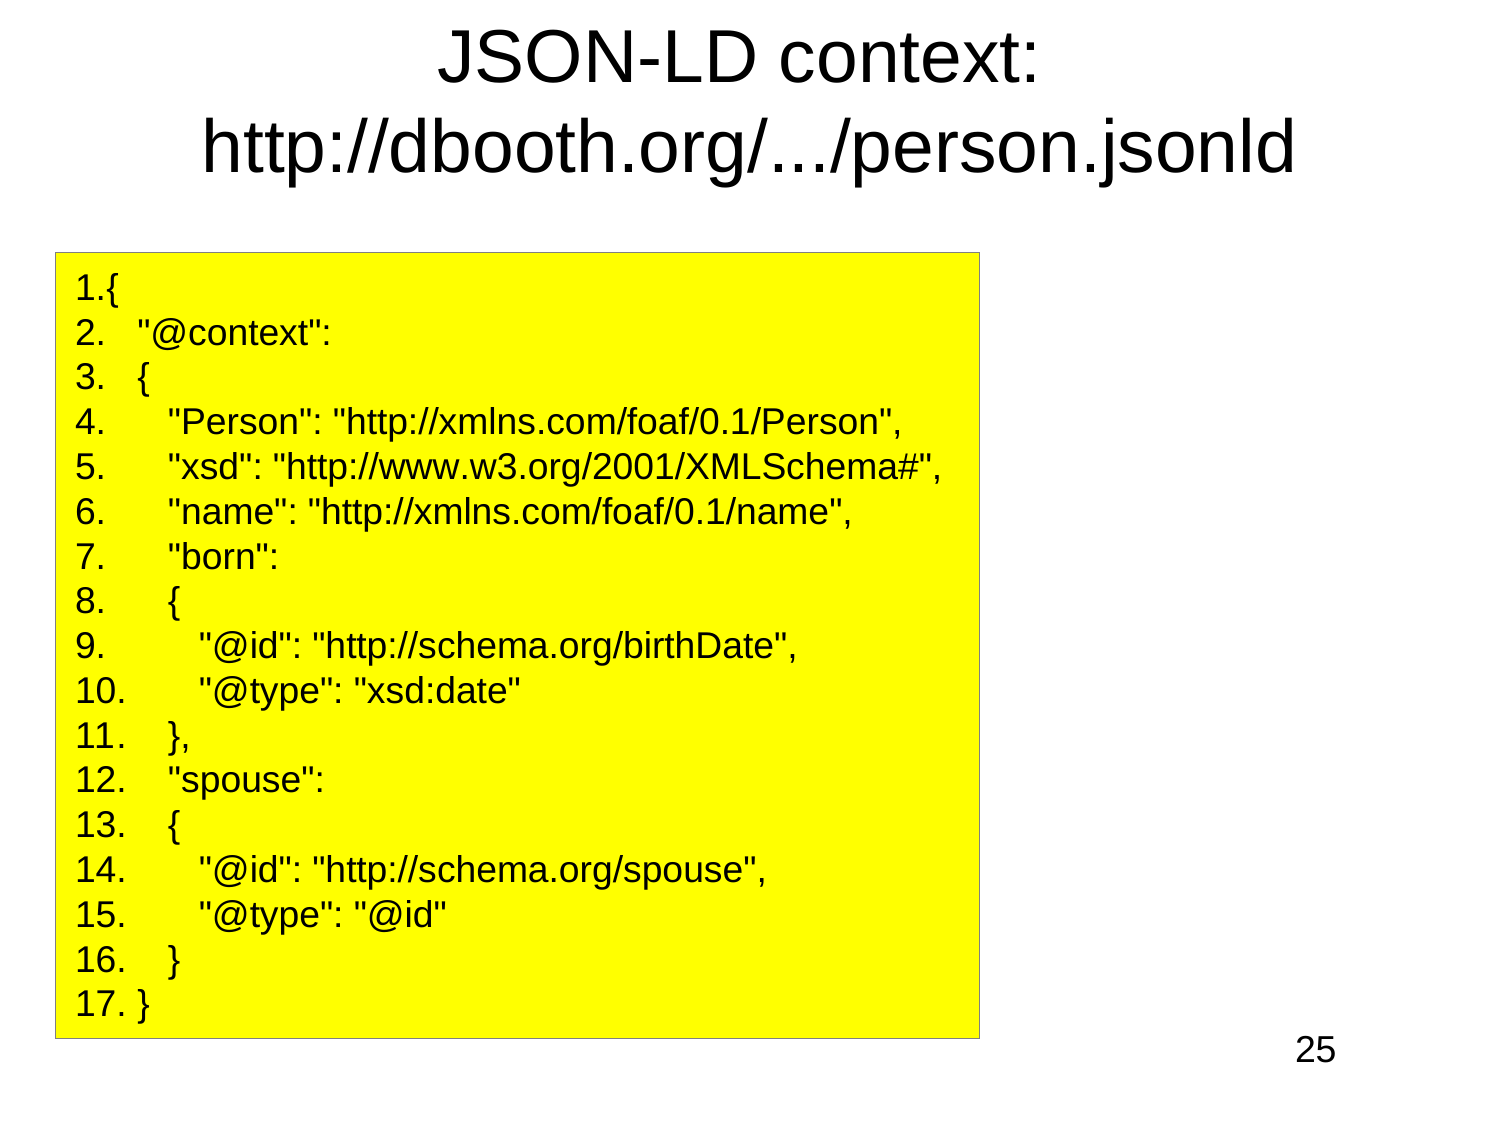

# JSON-LD context: http://dbooth.org/.../person.jsonld
{
 "@context":
 {
 "Person": "http://xmlns.com/foaf/0.1/Person",
 "xsd": "http://www.w3.org/2001/XMLSchema#",
 "name": "http://xmlns.com/foaf/0.1/name",
 "born":
 {
 "@id": "http://schema.org/birthDate",
 "@type": "xsd:date"
 },
 "spouse":
 {
 "@id": "http://schema.org/spouse",
 "@type": "@id"
 }
 }
25